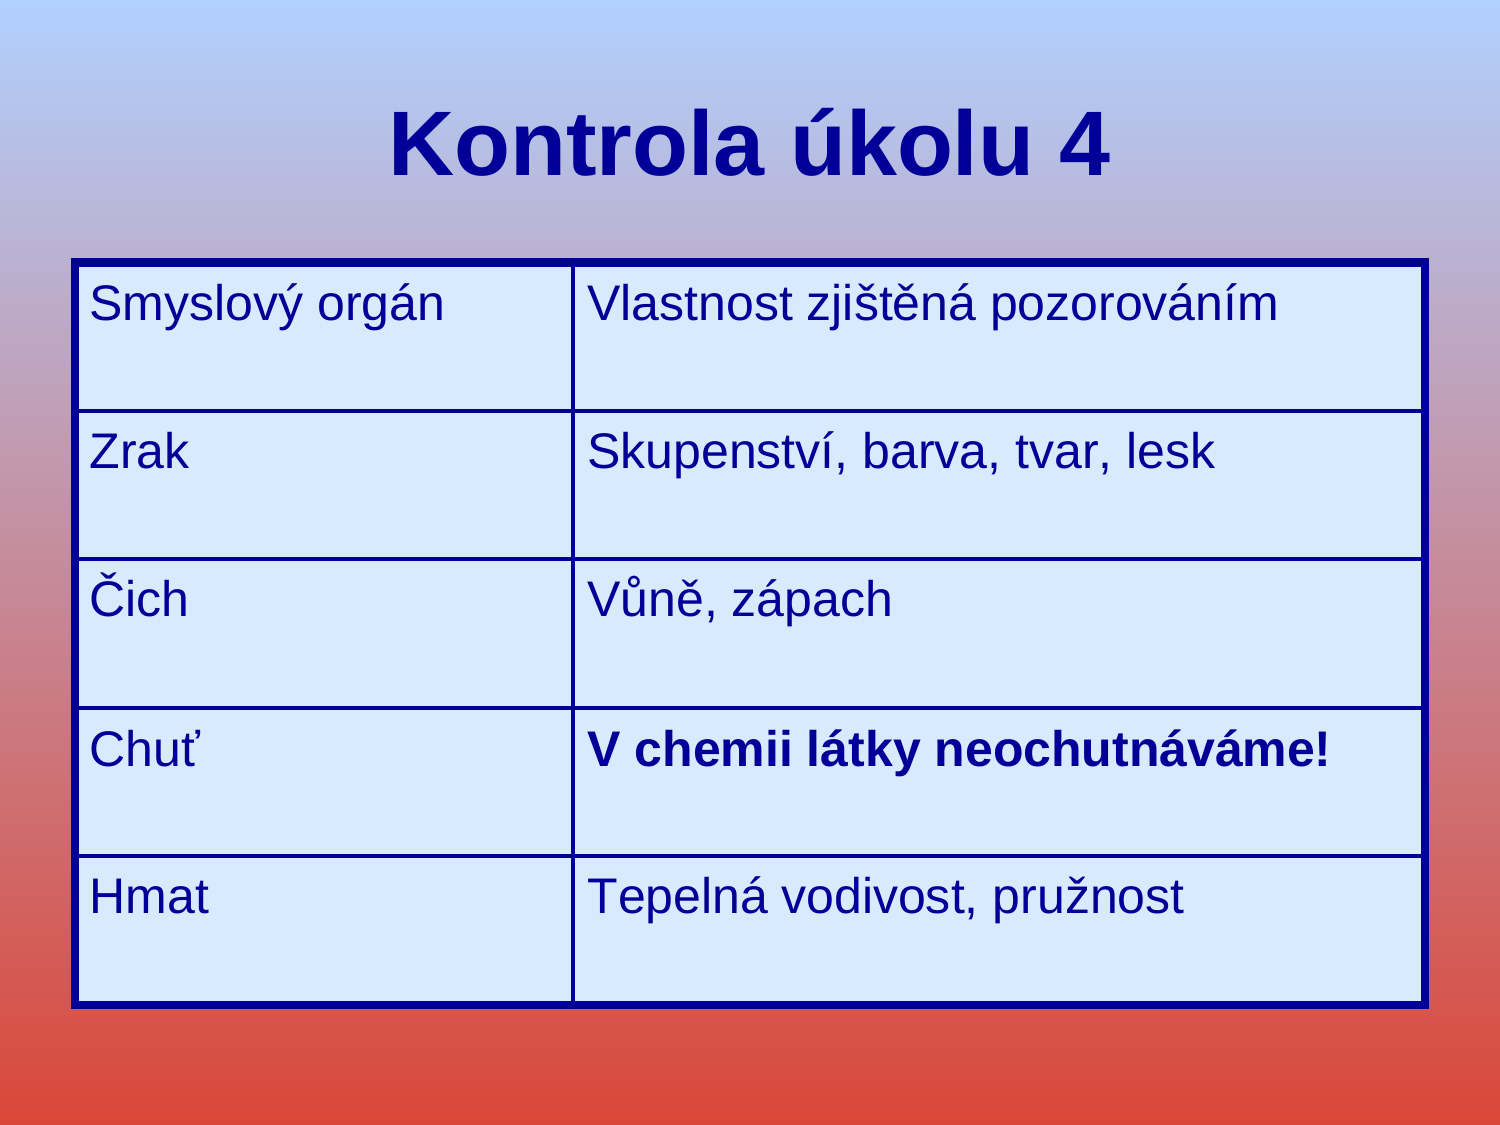

# Kontrola úkolu 4
| Smyslový orgán | Vlastnost zjištěná pozorováním |
| --- | --- |
| Zrak | Skupenství, barva, tvar, lesk |
| Čich | Vůně, zápach |
| Chuť | V chemii látky neochutnáváme! |
| Hmat | Tepelná vodivost, pružnost |